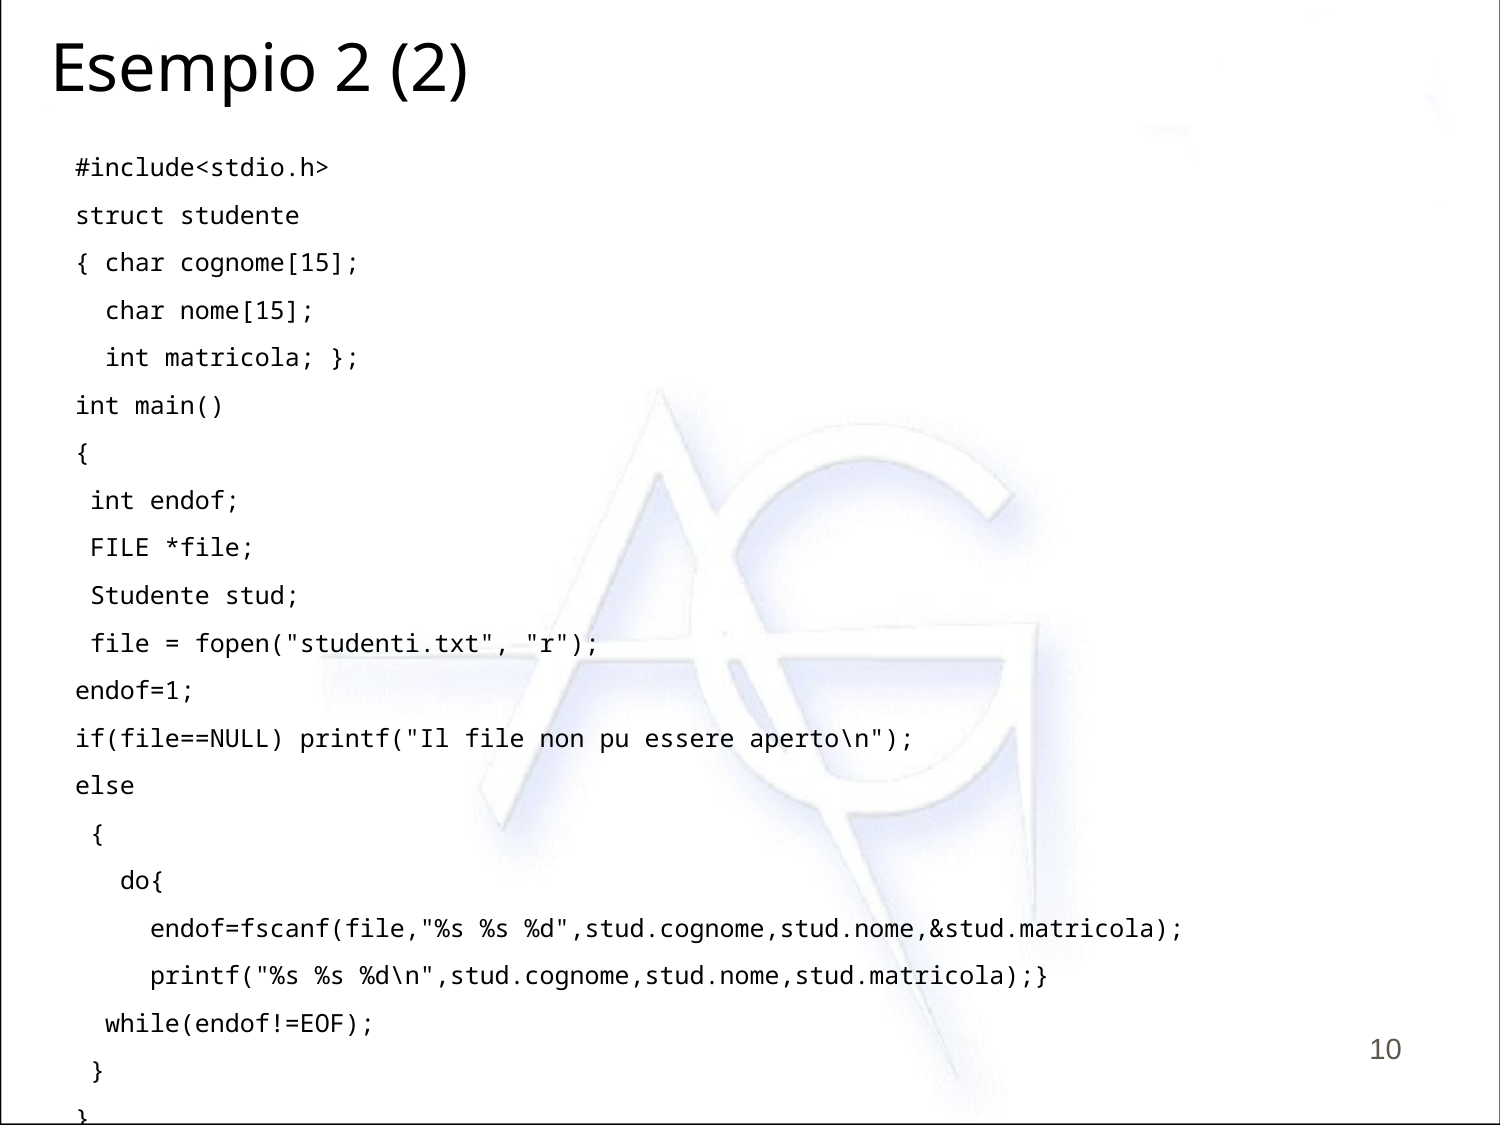

# Esempio 2 (2)
#include<stdio.h>
struct studente
{ char cognome[15];
 char nome[15];
 int matricola; };
int main()
{
 int endof;
 FILE *file;
 Studente stud;
 file = fopen("studenti.txt", "r");
endof=1;
if(file==NULL) printf("Il file non pu essere aperto\n");
else
 {
 do{
 endof=fscanf(file,"%s %s %d",stud.cognome,stud.nome,&stud.matricola);
 printf("%s %s %d\n",stud.cognome,stud.nome,stud.matricola);}
 while(endof!=EOF);
 }
}
10